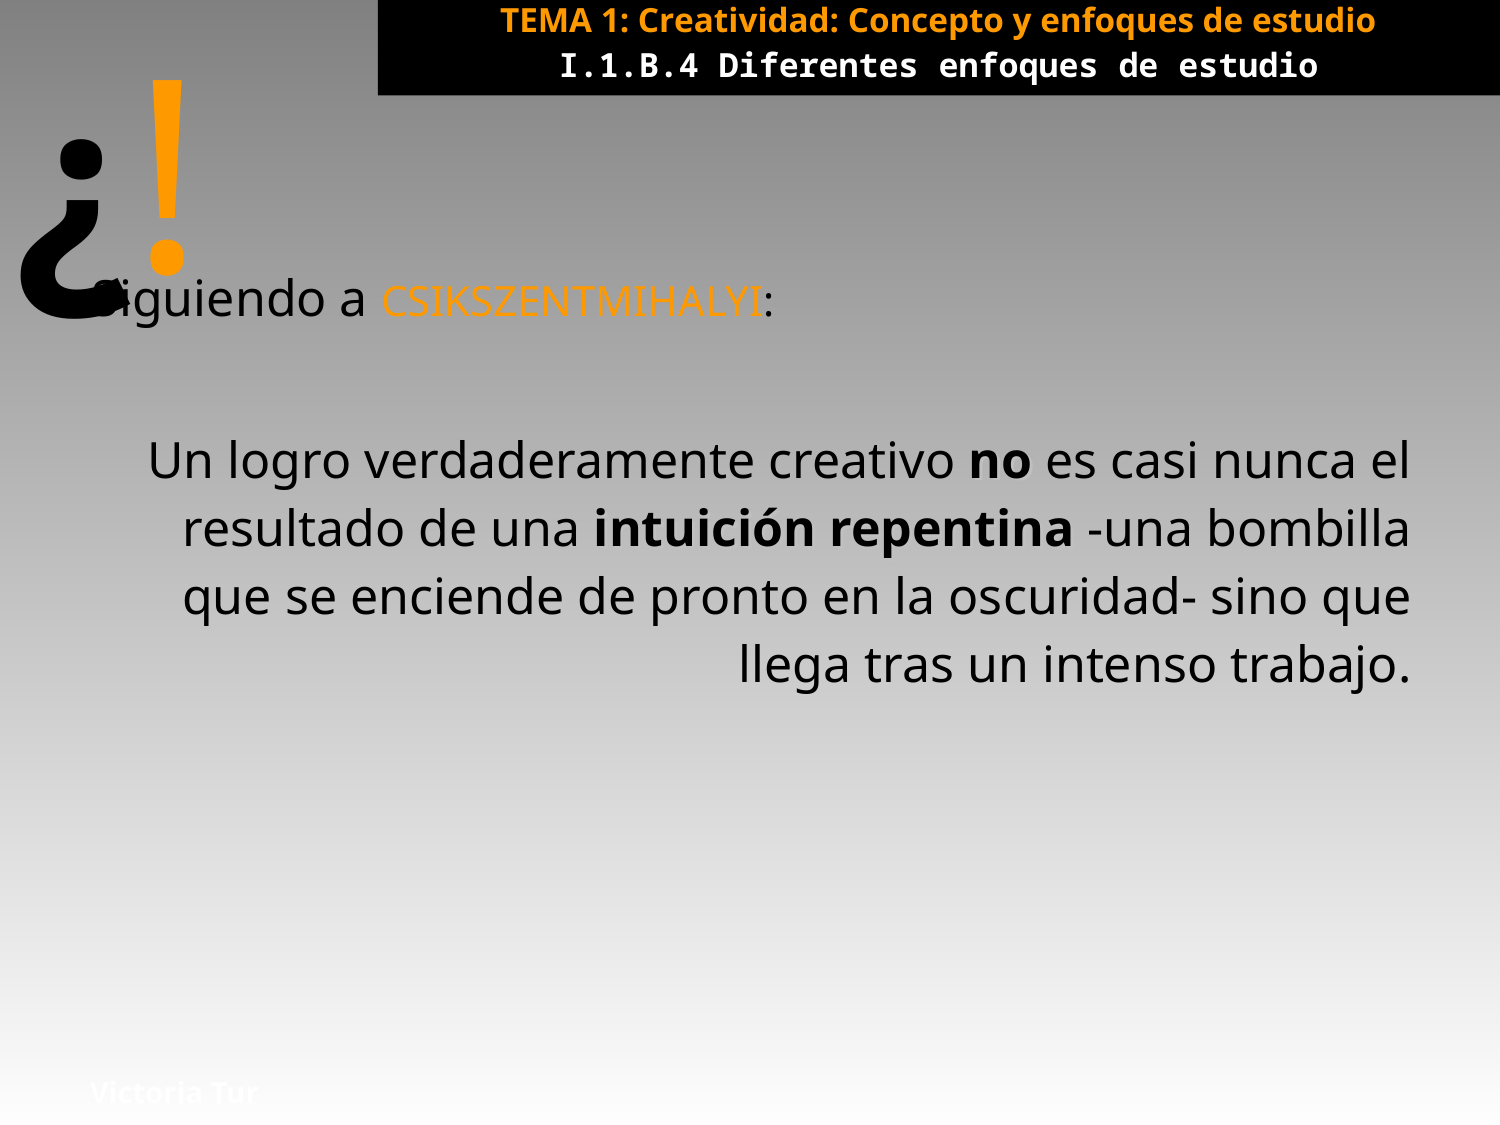

TEMA 1: Creatividad: Concepto y enfoques de estudio
I.1.B.4 Diferentes enfoques de estudio
# Siguiendo a CSIKSZENTMIHALYI:
Un logro verdaderamente creativo no es casi nunca el resultado de una intuición repentina -una bombilla que se enciende de pronto en la oscuridad- sino que llega tras un intenso trabajo.